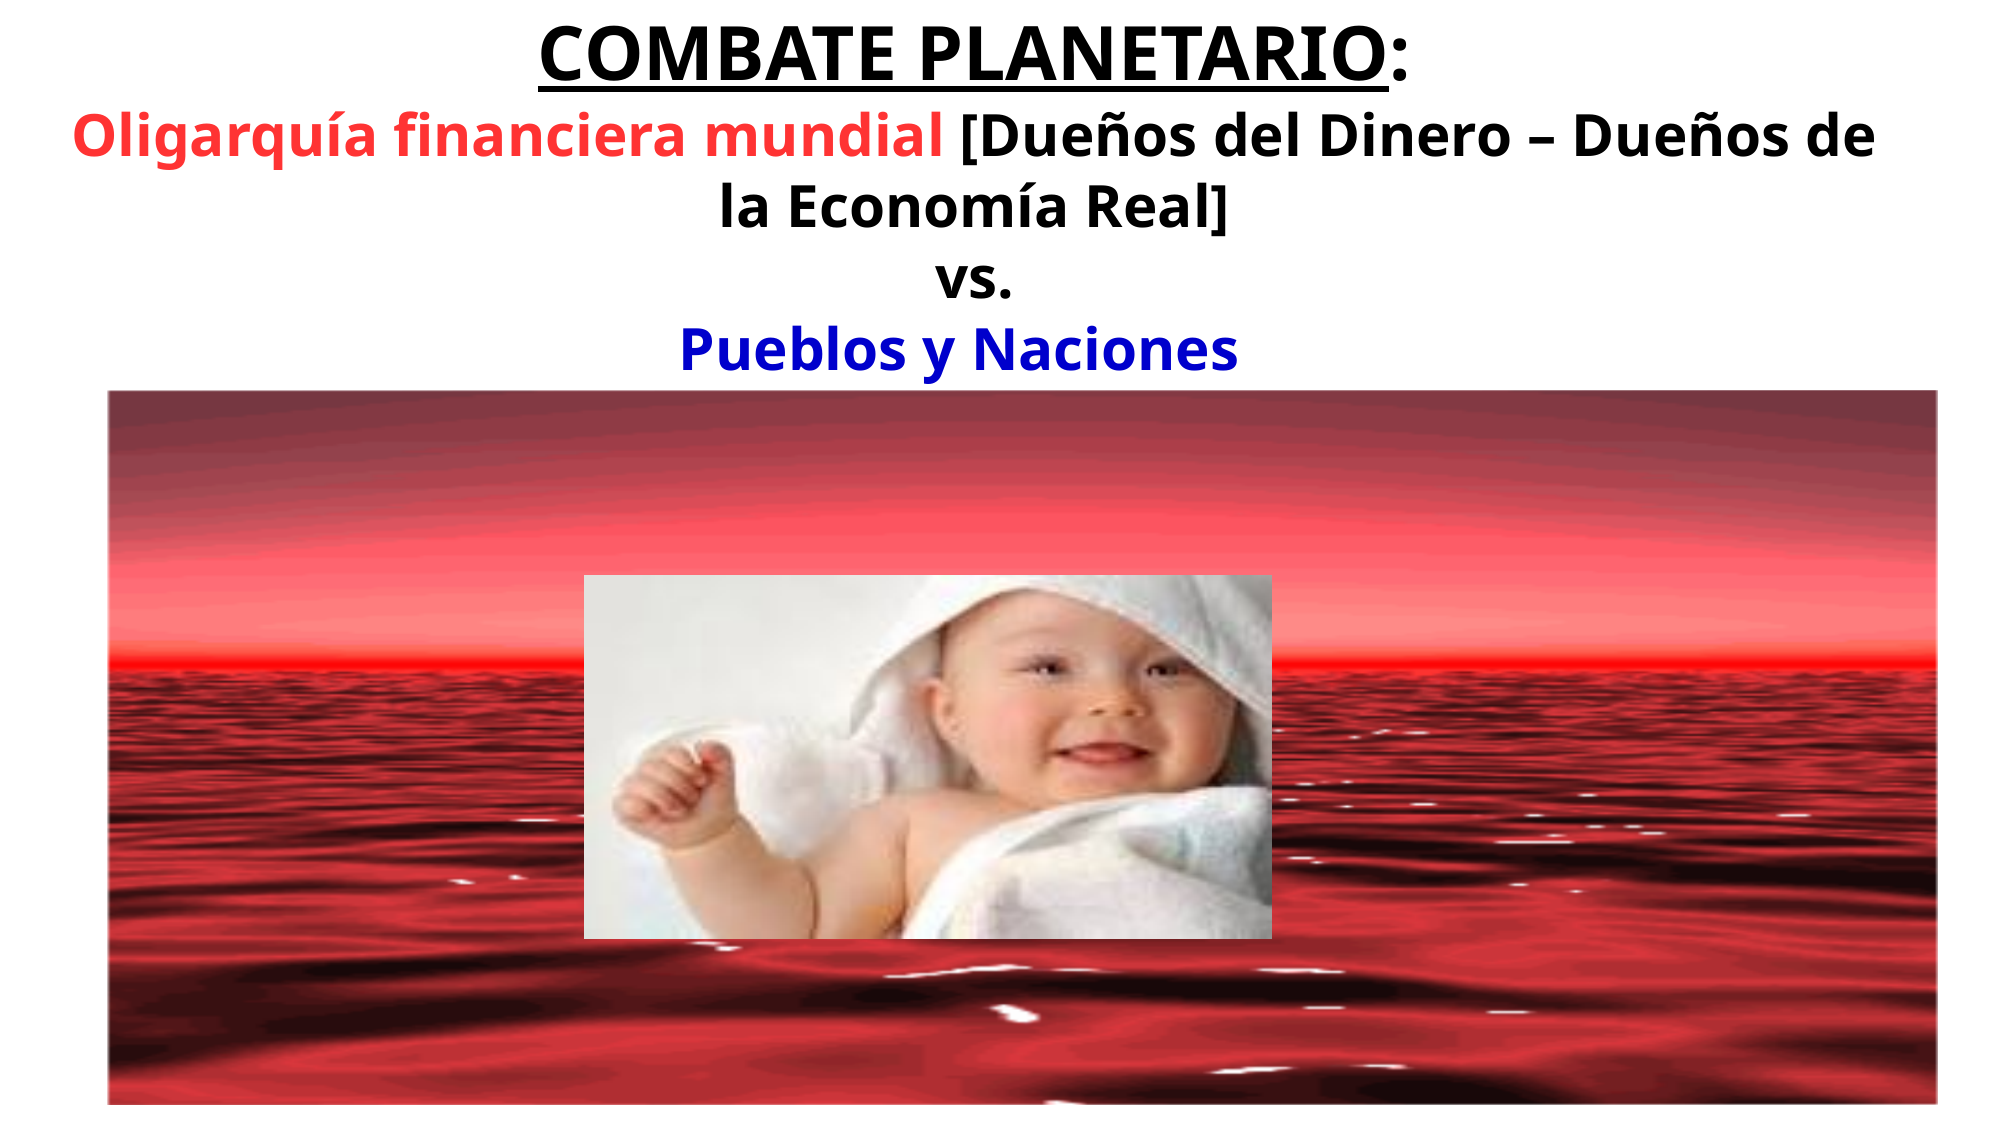

# COMBATE PLANETARIO: Oligarquía financiera mundial [Dueños del Dinero – Dueños de la Economía Real] vs. Pueblos y Naciones